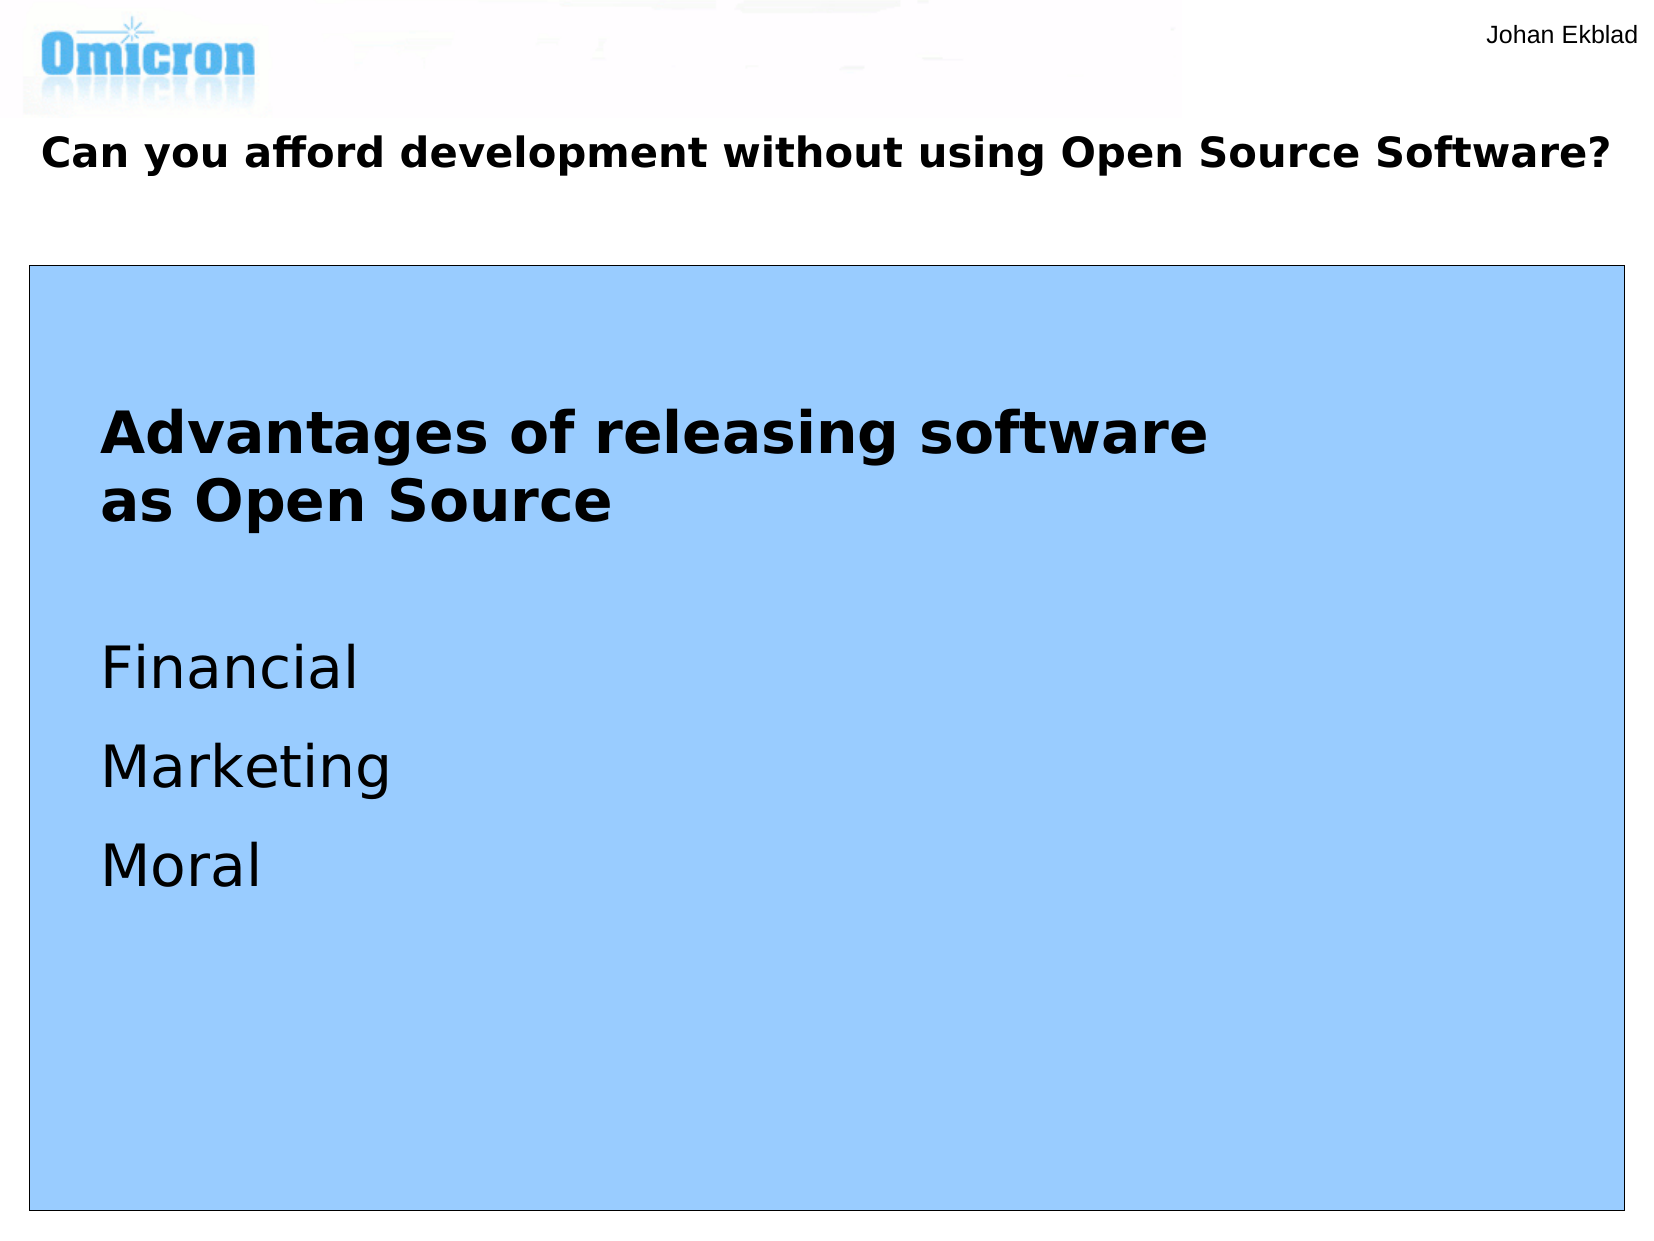

Johan Ekblad
# Can you afford development without using Open Source Software?
Advantages of releasing software
as Open Source
Financial
Marketing
Moral